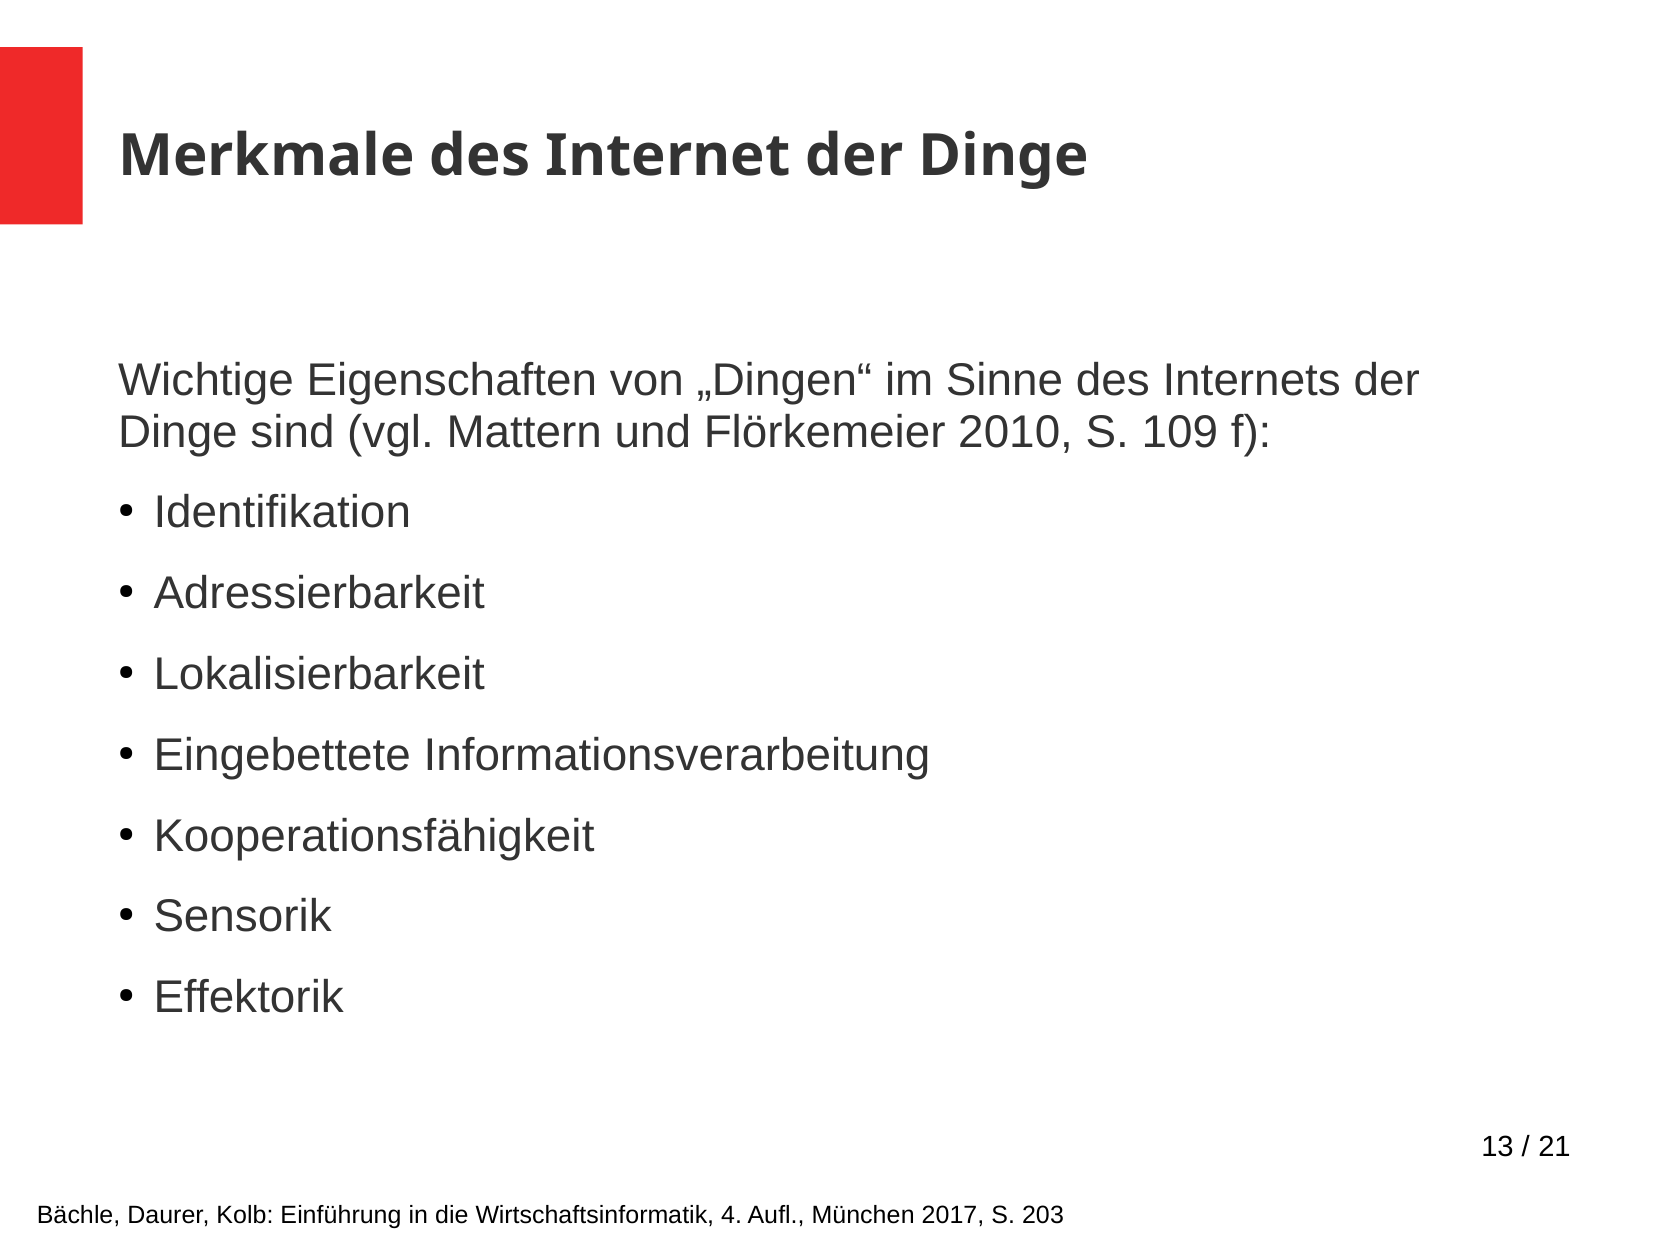

# Merkmale des Internet der Dinge
Wichtige Eigenschaften von „Dingen“ im Sinne des Internets der Dinge sind (vgl. Mattern und Flörkemeier 2010, S. 109 f):
Identifikation
Adressierbarkeit
Lokalisierbarkeit
Eingebettete Informationsverarbeitung
Kooperationsfähigkeit
Sensorik
Effektorik
13
Bächle, Daurer, Kolb: Einführung in die Wirtschaftsinformatik, 4. Aufl., München 2017, S. 203